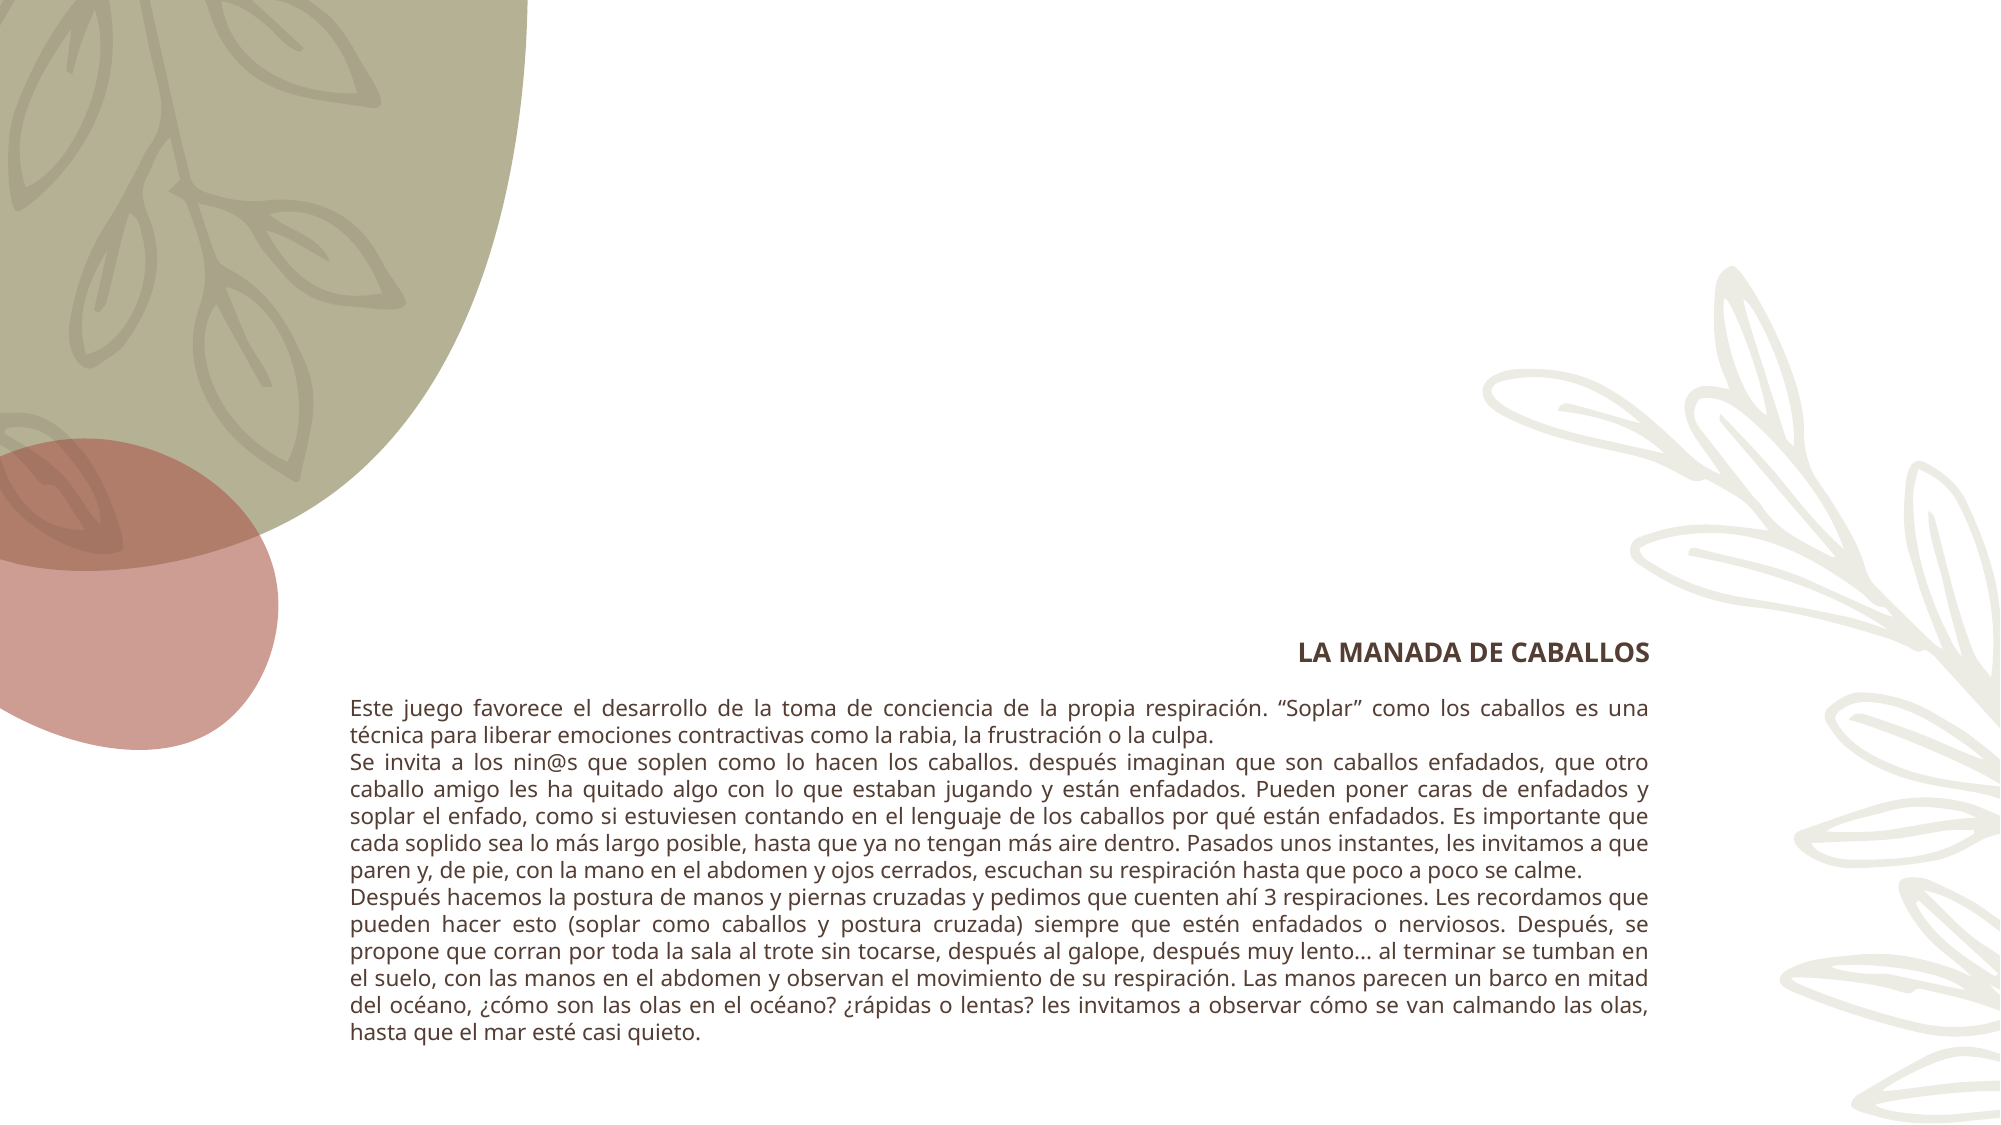

# LA MANADA DE CABALLOS
Este juego favorece el desarrollo de la toma de conciencia de la propia respiración. “Soplar” como los caballos es una técnica para liberar emociones contractivas como la rabia, la frustración o la culpa.
Se invita a los nin@s que soplen como lo hacen los caballos. después imaginan que son caballos enfadados, que otro caballo amigo les ha quitado algo con lo que estaban jugando y están enfadados. Pueden poner caras de enfadados y soplar el enfado, como si estuviesen contando en el lenguaje de los caballos por qué están enfadados. Es importante que cada soplido sea lo más largo posible, hasta que ya no tengan más aire dentro. Pasados unos instantes, les invitamos a que paren y, de pie, con la mano en el abdomen y ojos cerrados, escuchan su respiración hasta que poco a poco se calme.
Después hacemos la postura de manos y piernas cruzadas y pedimos que cuenten ahí 3 respiraciones. Les recordamos que pueden hacer esto (soplar como caballos y postura cruzada) siempre que estén enfadados o nerviosos. Después, se propone que corran por toda la sala al trote sin tocarse, después al galope, después muy lento... al terminar se tumban en el suelo, con las manos en el abdomen y observan el movimiento de su respiración. Las manos parecen un barco en mitad del océano, ¿cómo son las olas en el océano? ¿rápidas o lentas? les invitamos a observar cómo se van calmando las olas, hasta que el mar esté casi quieto.